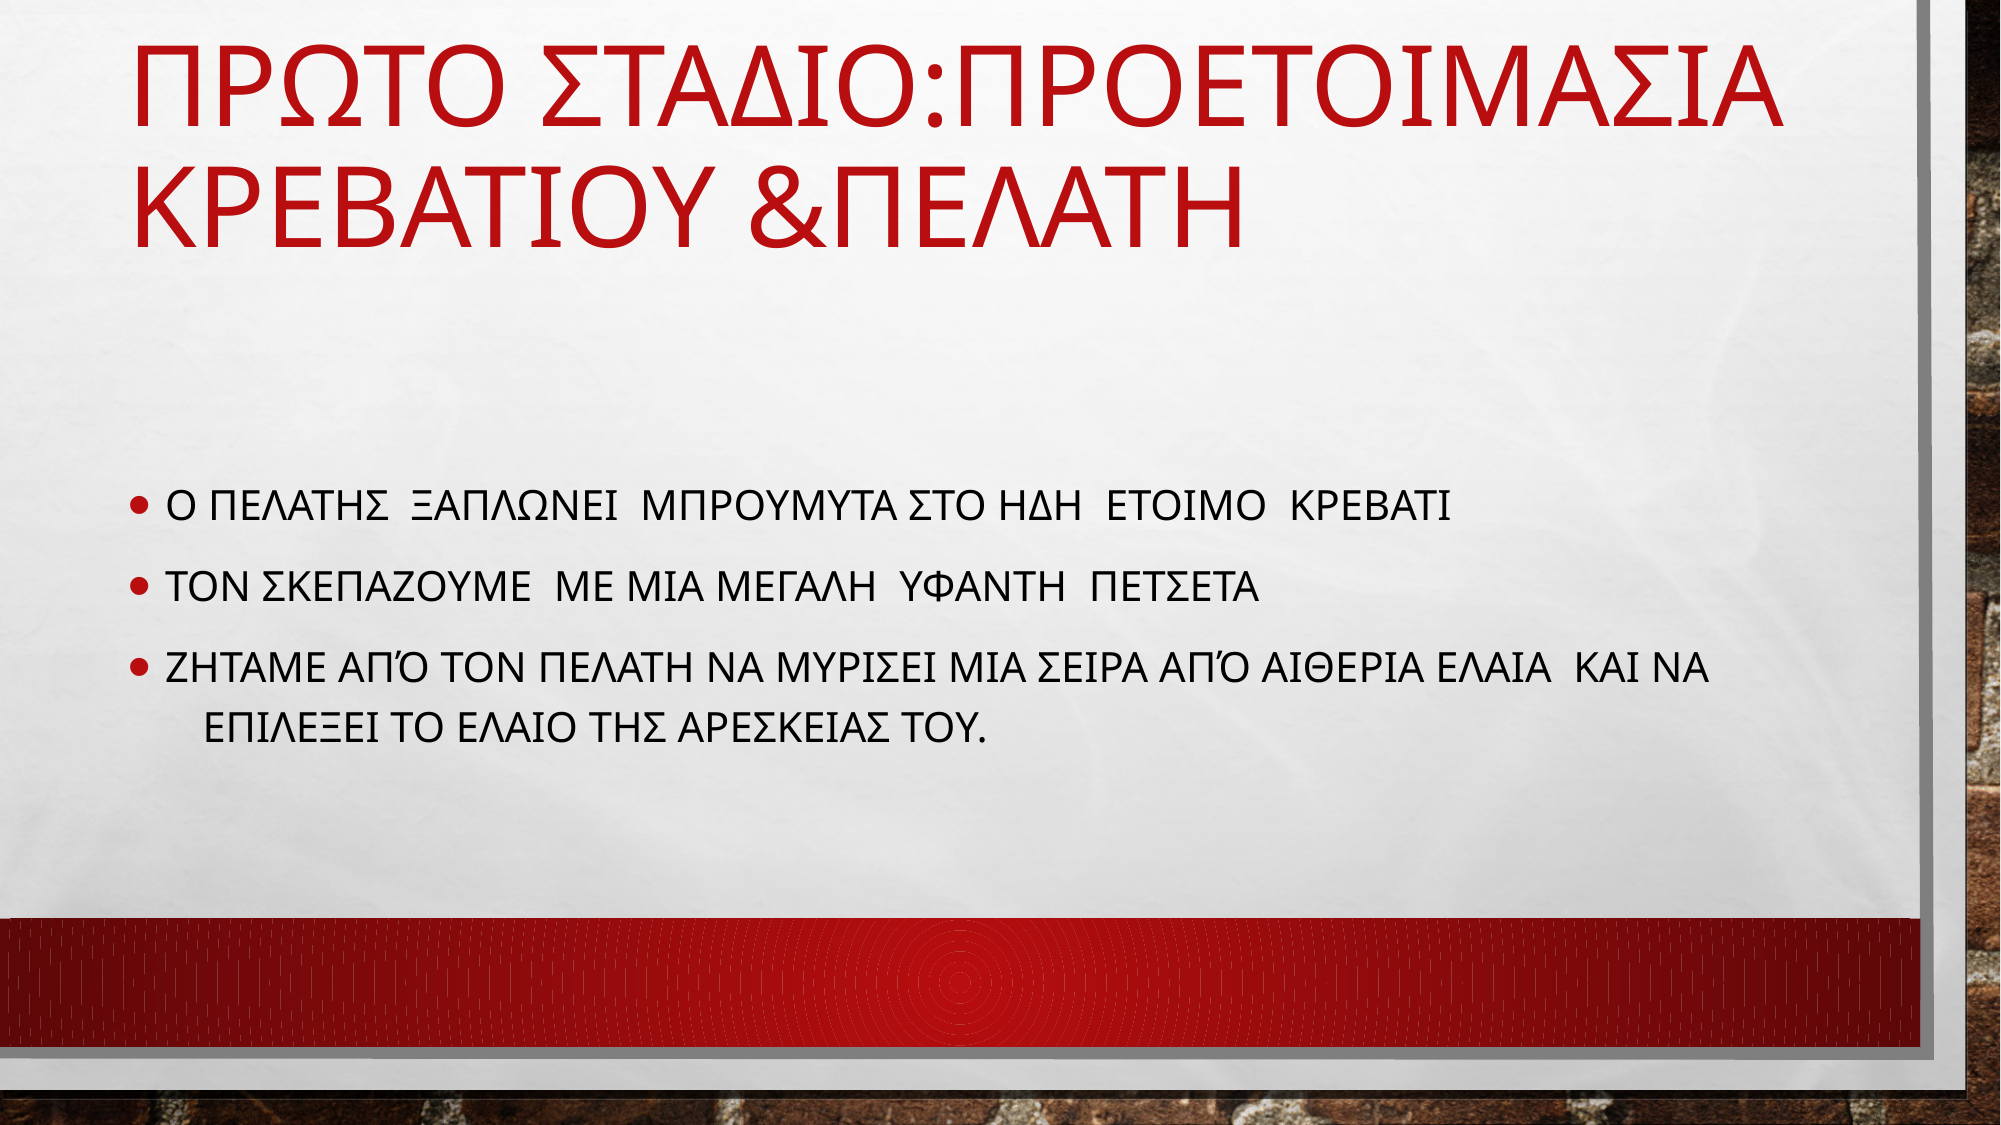

# Πρωτο σταδιο:προετοιμασια κρεβατιου &πελατη
Ο πελατησ ξαπλωνει μπρουμυτα στο ηδη ετοιμο κρεβατι
Τον σκεπαζουμε με μια μεγαλη υφαντη πετσετα
Ζηταμε από τον πελατη να μυρισει μια σειρα από αιθερια ελαια και να επιλεξει το ελαιο της αρεσκειασ του.